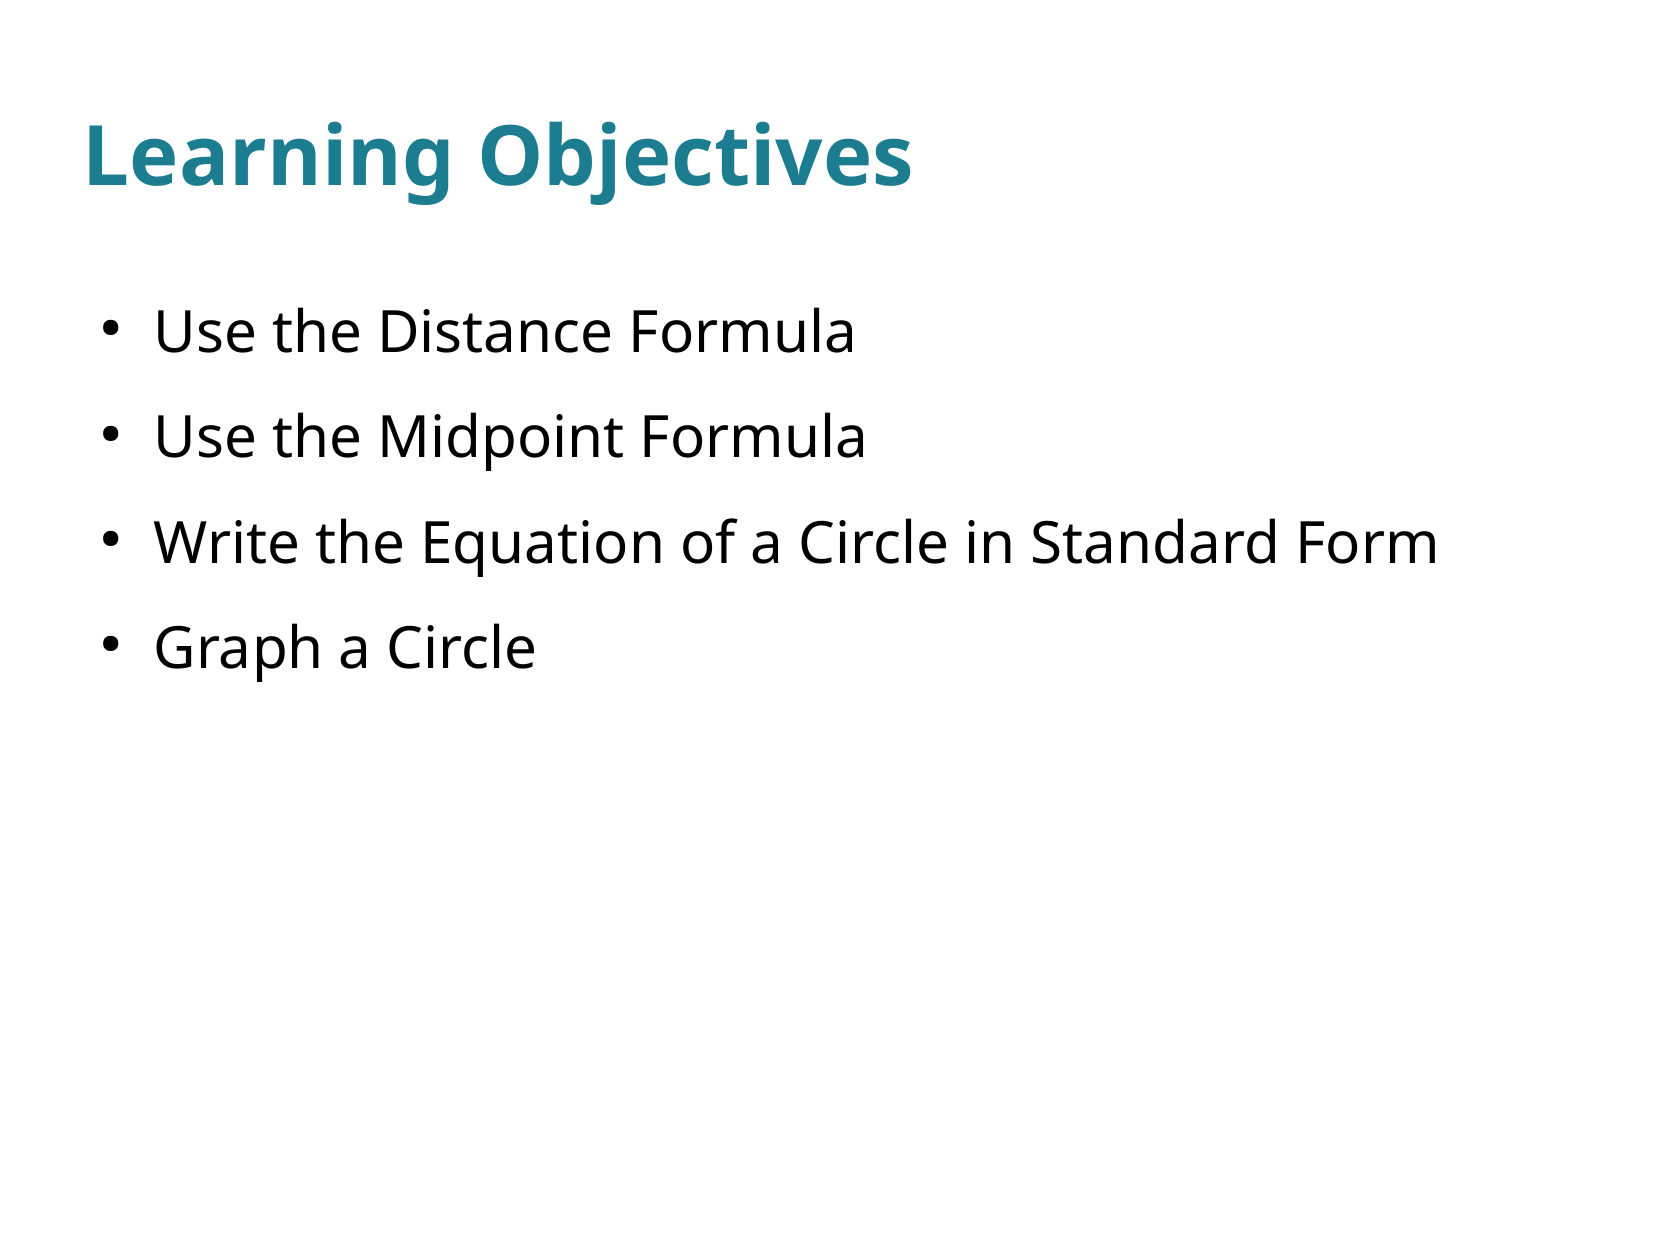

# Learning Objectives
Use the Distance Formula
Use the Midpoint Formula
Write the Equation of a Circle in Standard Form
Graph a Circle